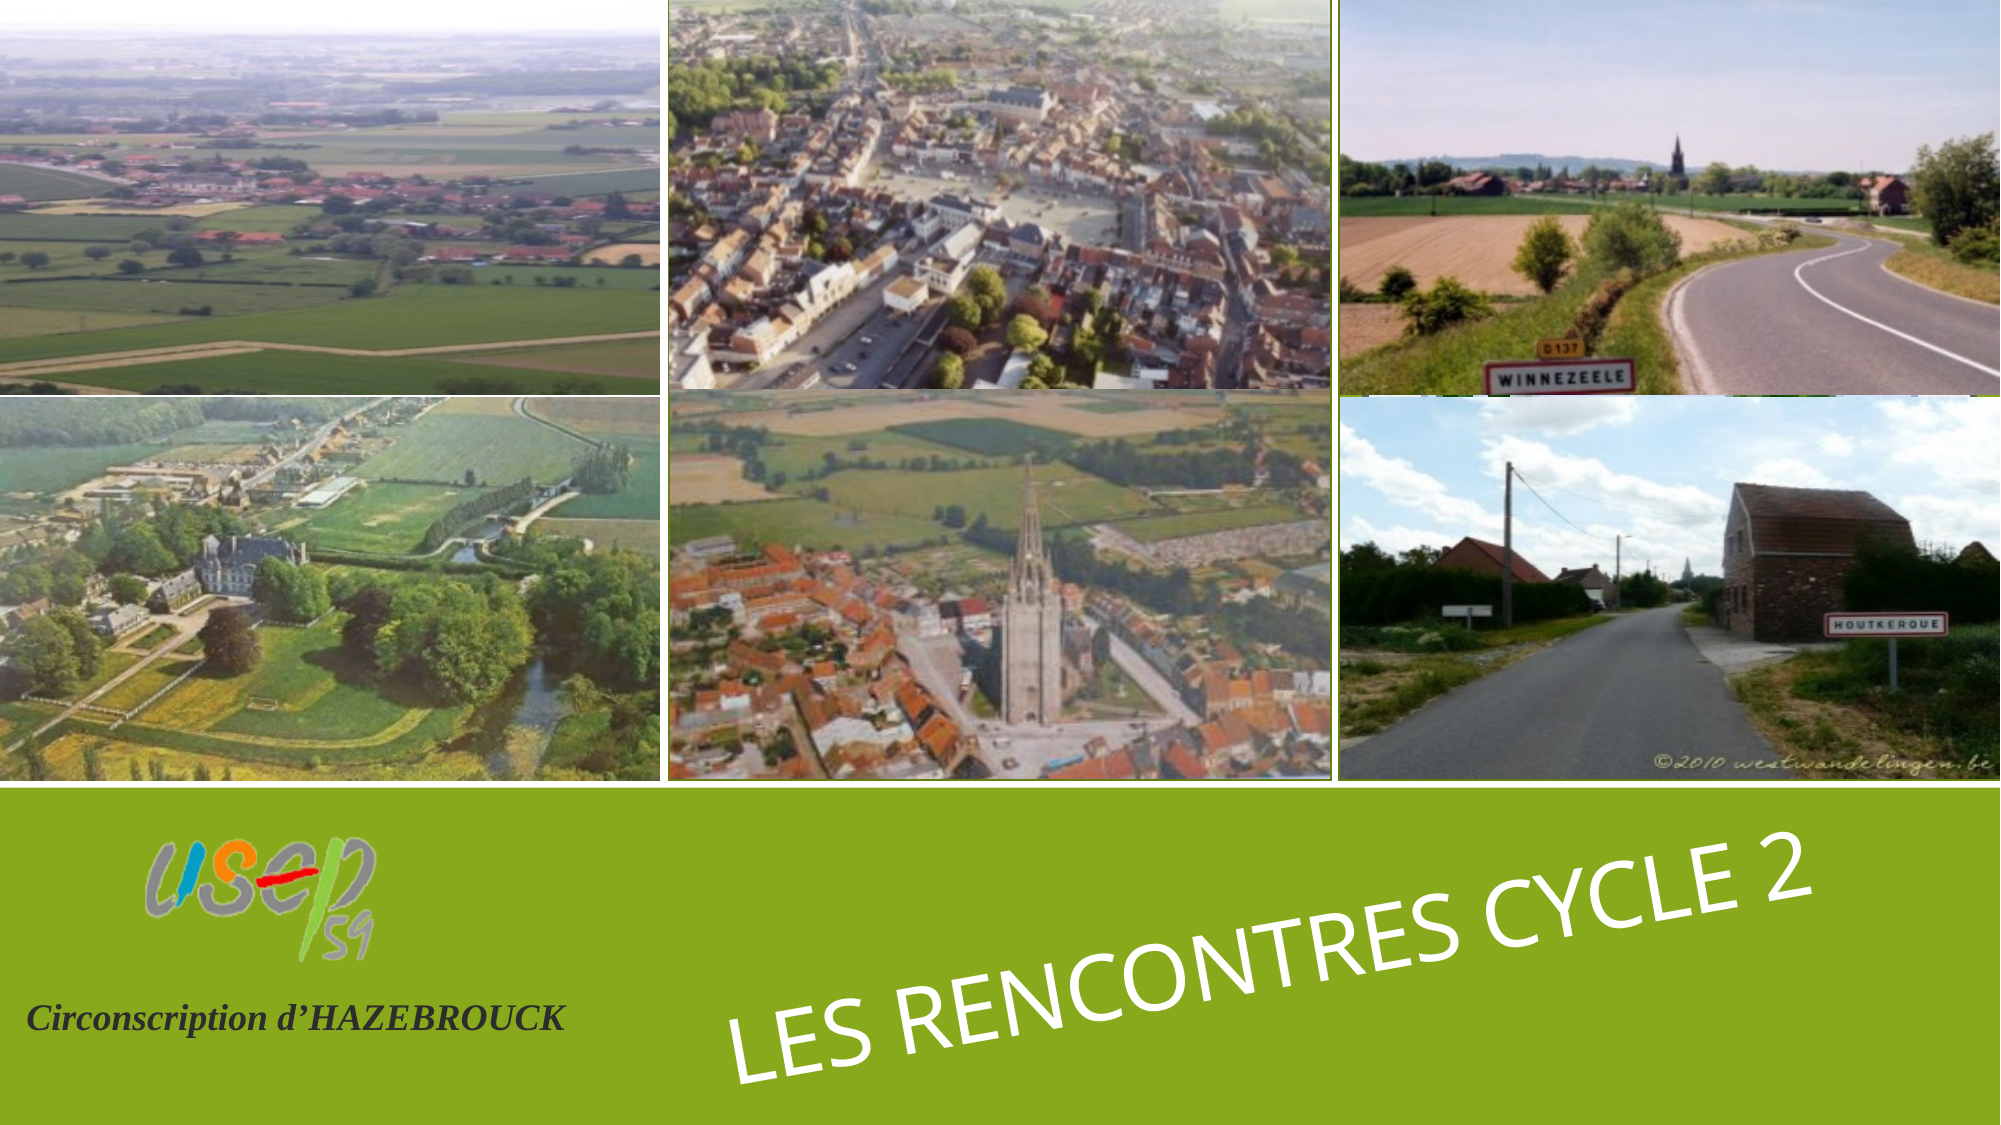

# Les rencontres cycle 2
Circonscription d’HAZEBROUCK